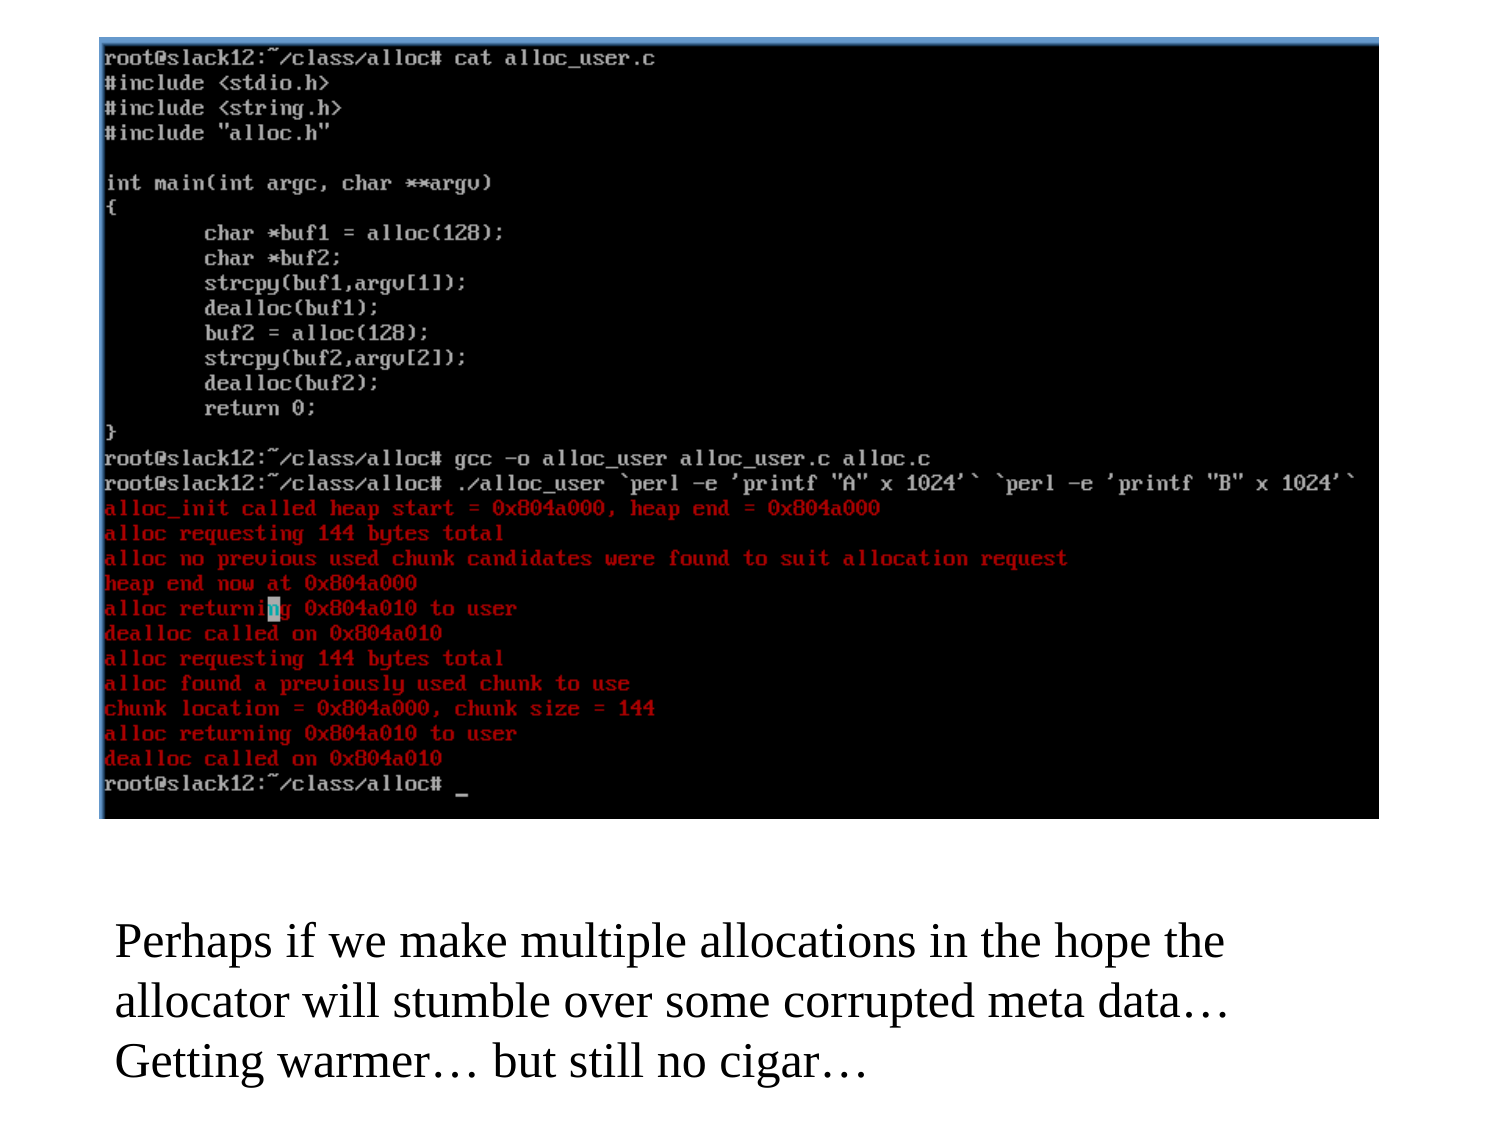

Perhaps if we make multiple allocations in the hope the allocator will stumble over some corrupted meta data…
Getting warmer… but still no cigar…